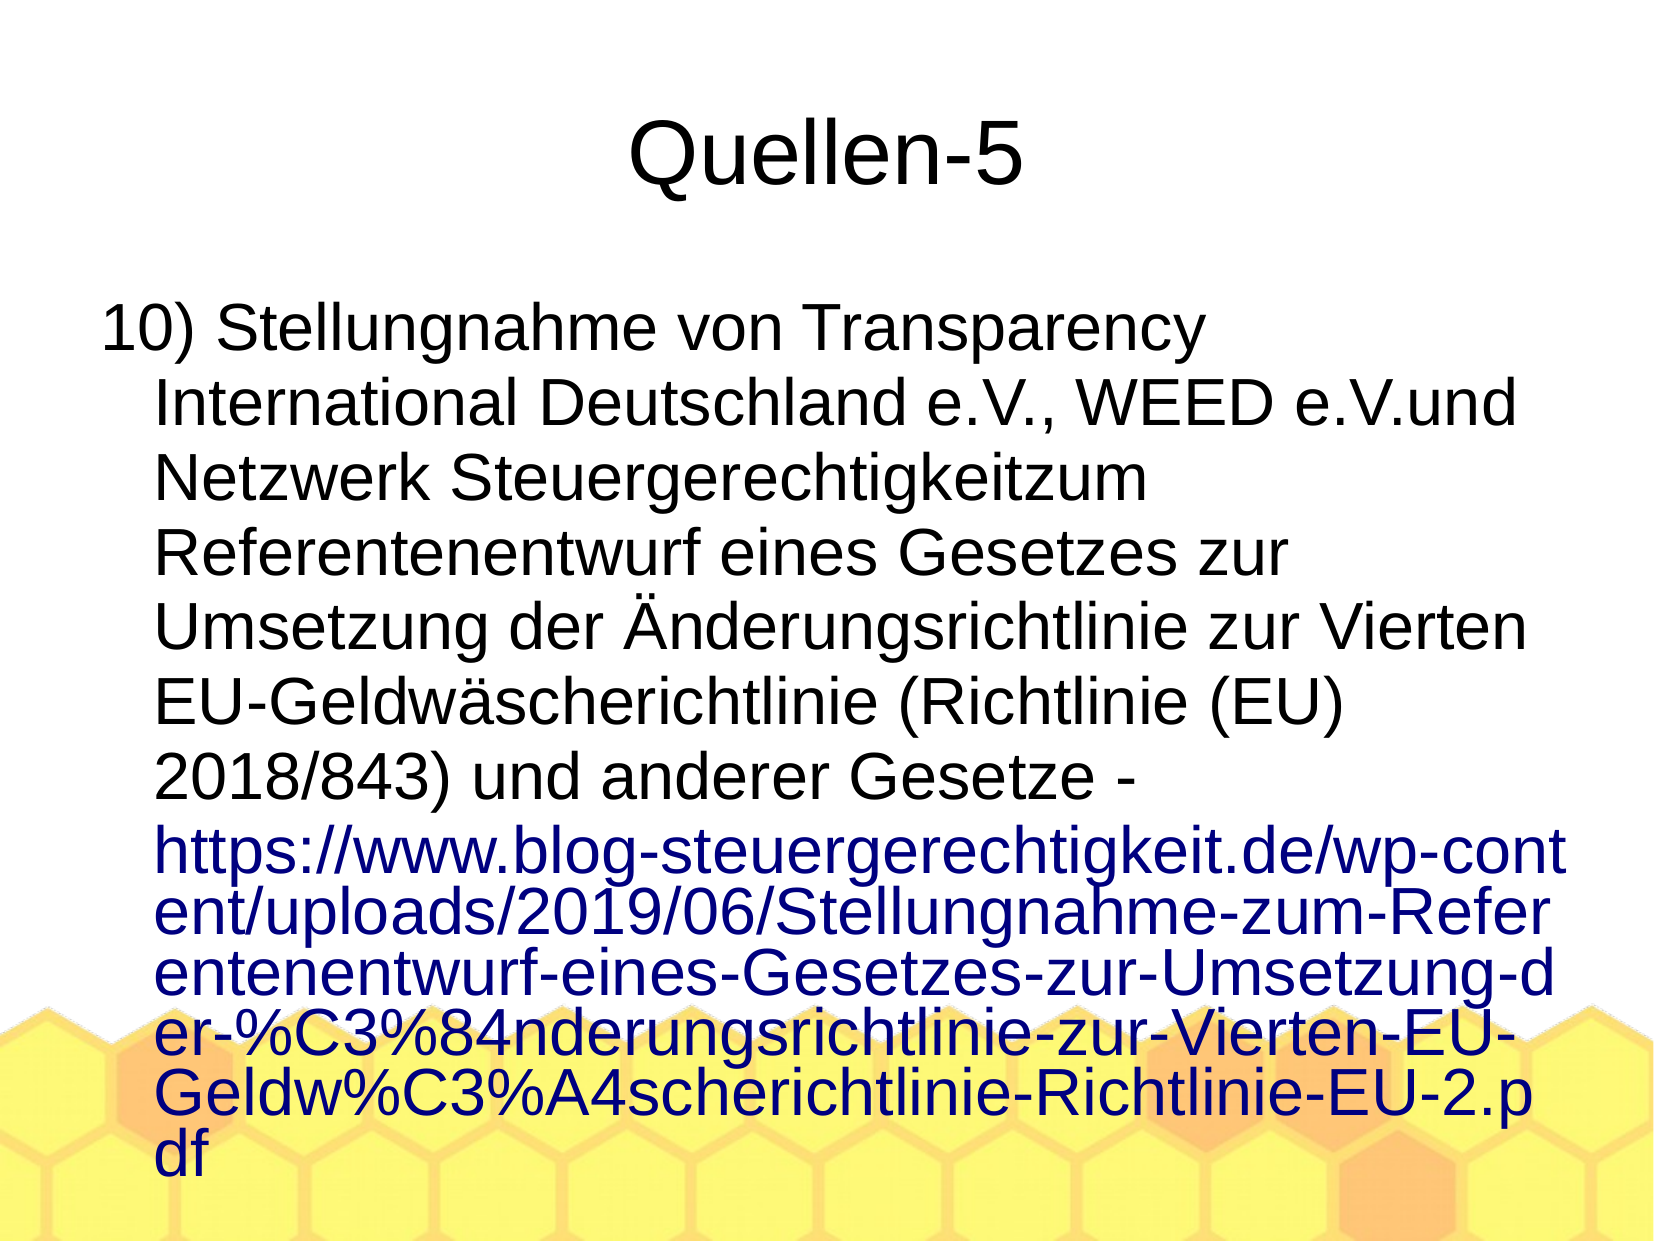

# Quellen-5
 Stellungnahme von Transparency International Deutschland e.V., WEED e.V.und Netzwerk Steuergerechtigkeitzum Referentenentwurf eines Gesetzes zur Umsetzung der Änderungsrichtlinie zur Vierten EU-Geldwäscherichtlinie (Richtlinie (EU) 2018/843) und anderer Gesetze - https://www.blog-steuergerechtigkeit.de/wp-content/uploads/2019/06/Stellungnahme-zum-Referentenentwurf-eines-Gesetzes-zur-Umsetzung-der-%C3%84nderungsrichtlinie-zur-Vierten-EU-Geldw%C3%A4scherichtlinie-Richtlinie-EU-2.pdf